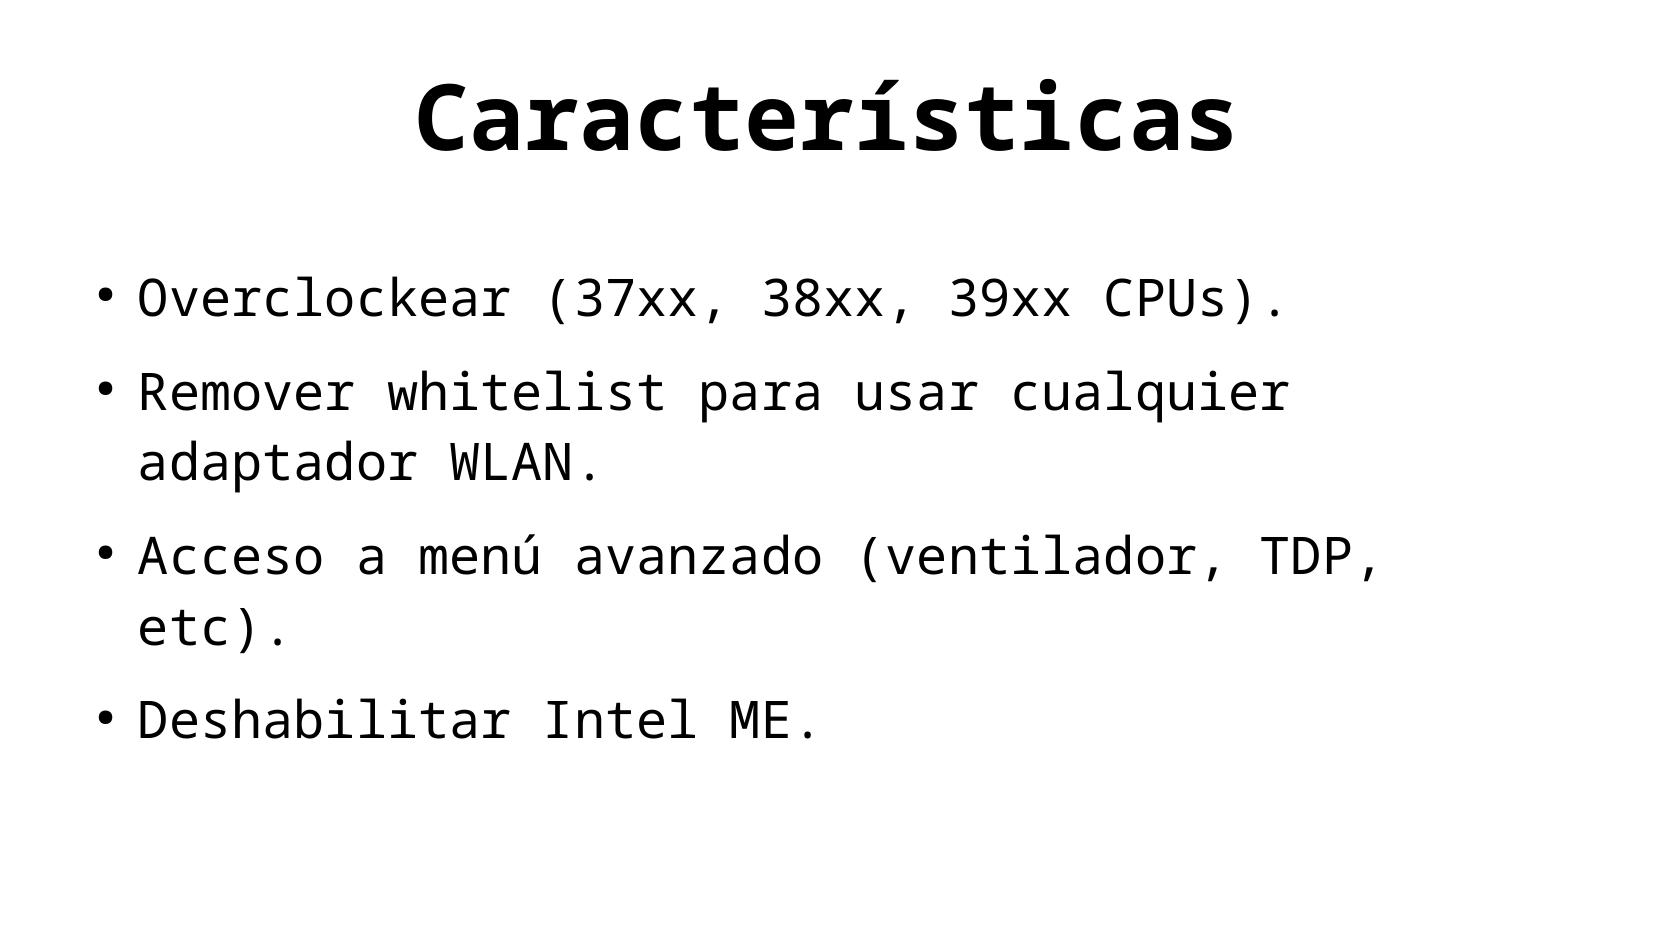

# Características
Overclockear (37xx, 38xx, 39xx CPUs).
Remover whitelist para usar cualquier adaptador WLAN.
Acceso a menú avanzado (ventilador, TDP, etc).
Deshabilitar Intel ME.